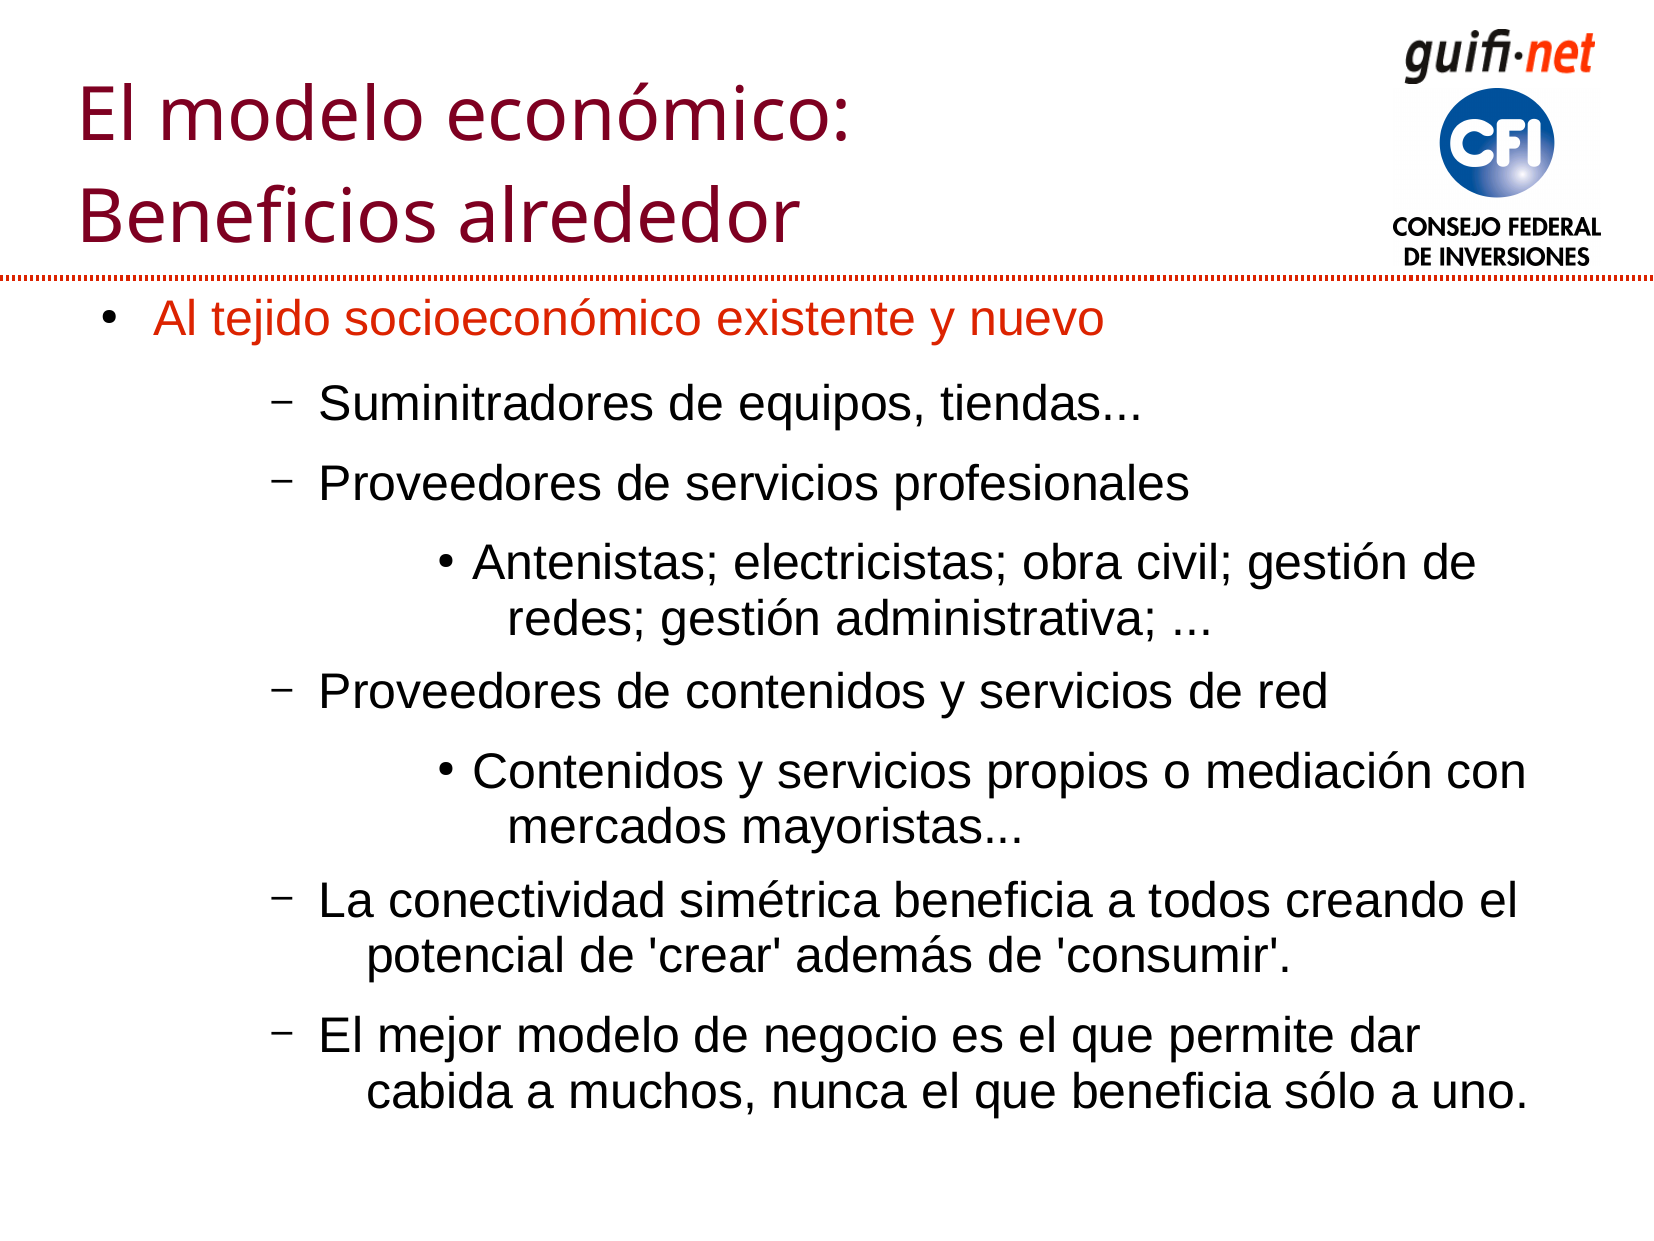

# El modelo económico: Beneficios alrededor
Al tejido socioeconómico existente y nuevo
Suminitradores de equipos, tiendas...
Proveedores de servicios profesionales
Antenistas; electricistas; obra civil; gestión de redes; gestión administrativa; ...
Proveedores de contenidos y servicios de red
Contenidos y servicios propios o mediación con mercados mayoristas...
La conectividad simétrica beneficia a todos creando el potencial de 'crear' además de 'consumir'.
El mejor modelo de negocio es el que permite dar cabida a muchos, nunca el que beneficia sólo a uno.